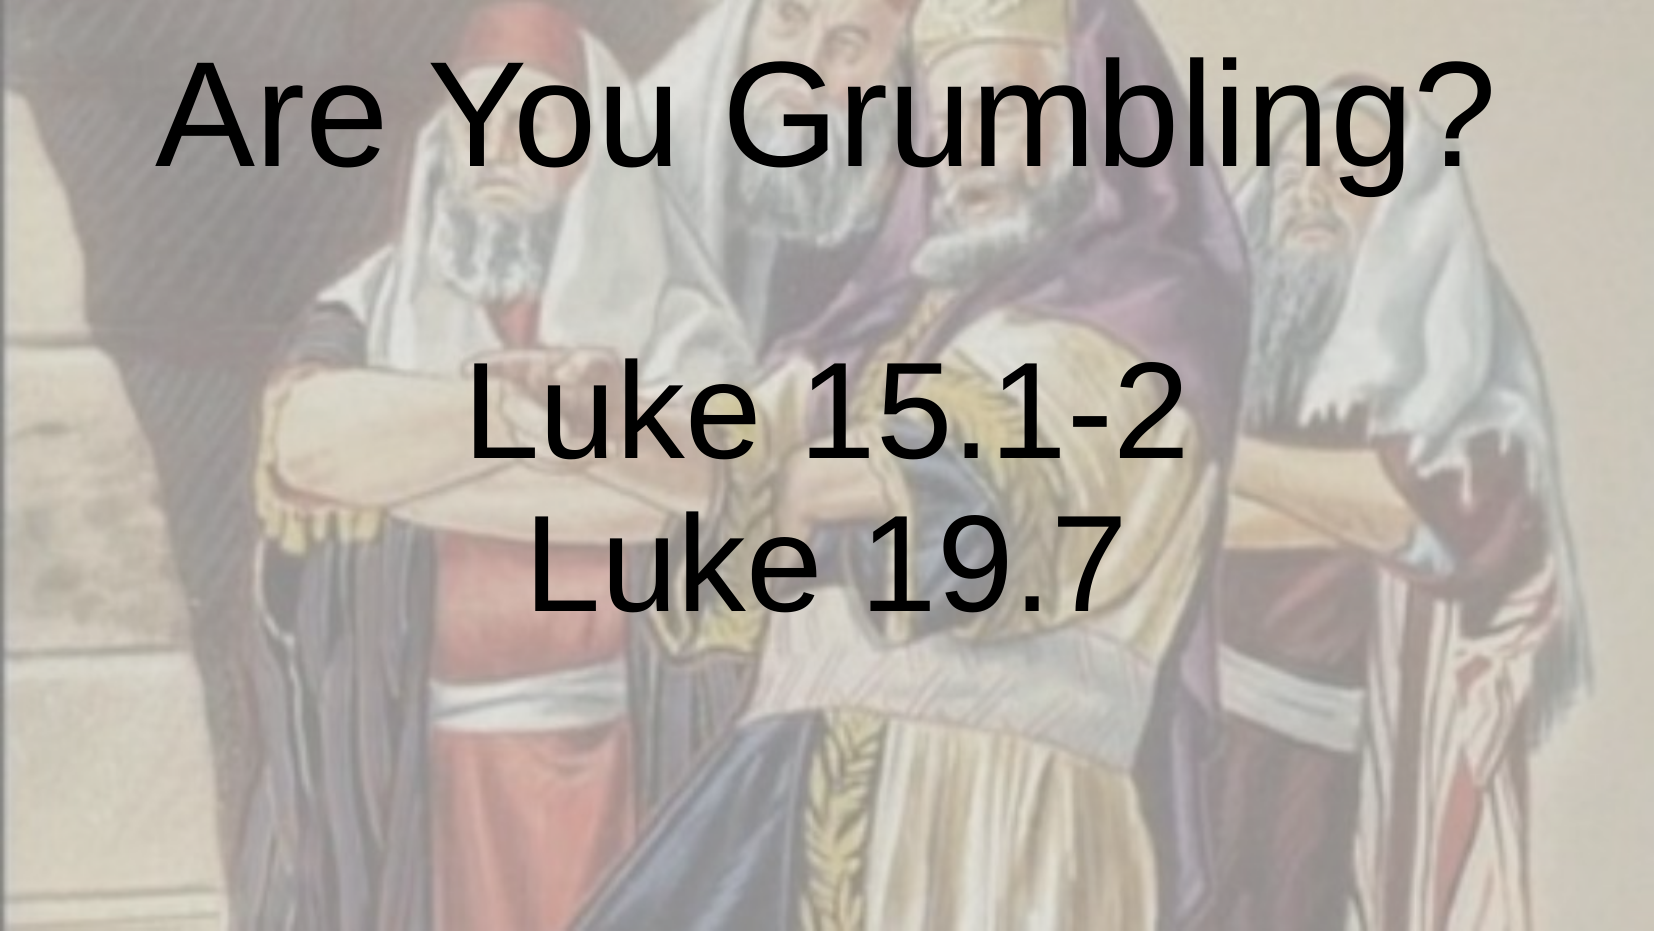

# Are You Grumbling?
Luke 15.1-2
Luke 19.7